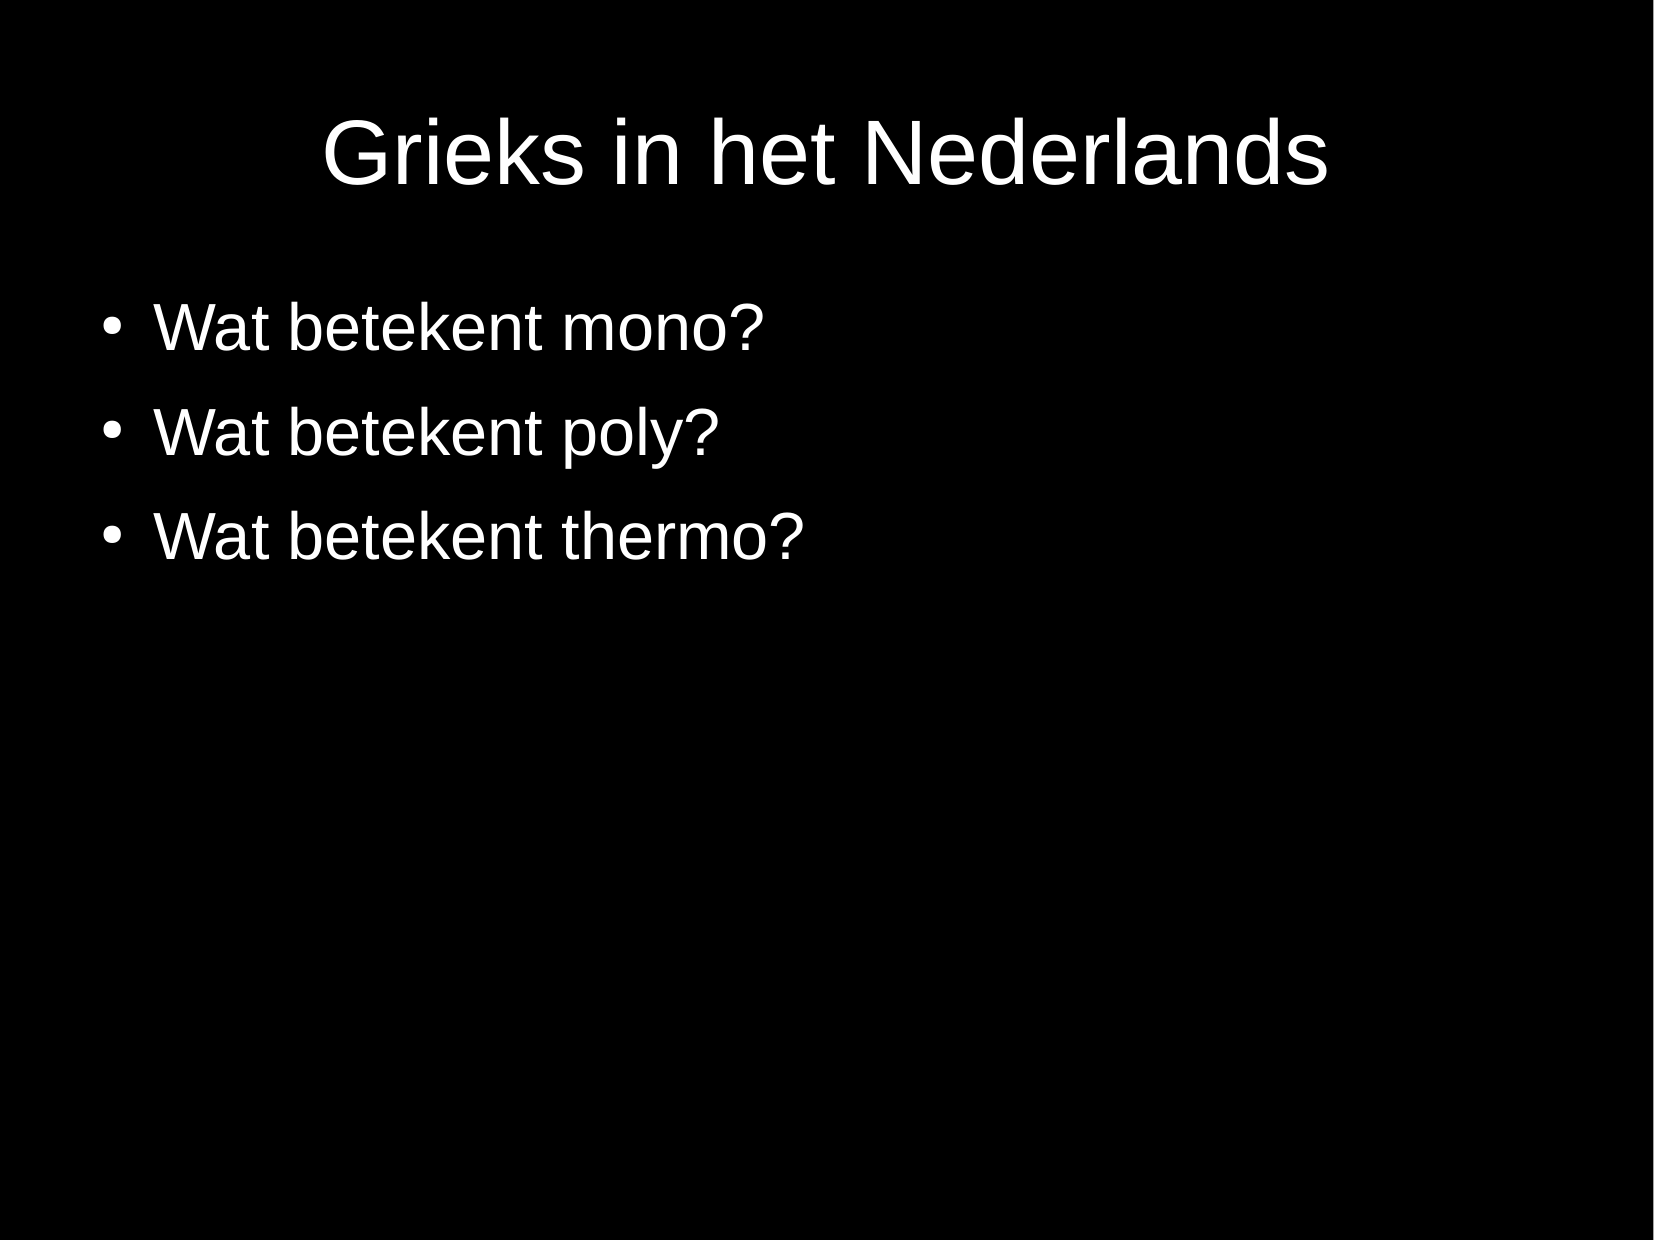

# Grieks in het Nederlands
Wat betekent mono?
Wat betekent poly?
Wat betekent thermo?